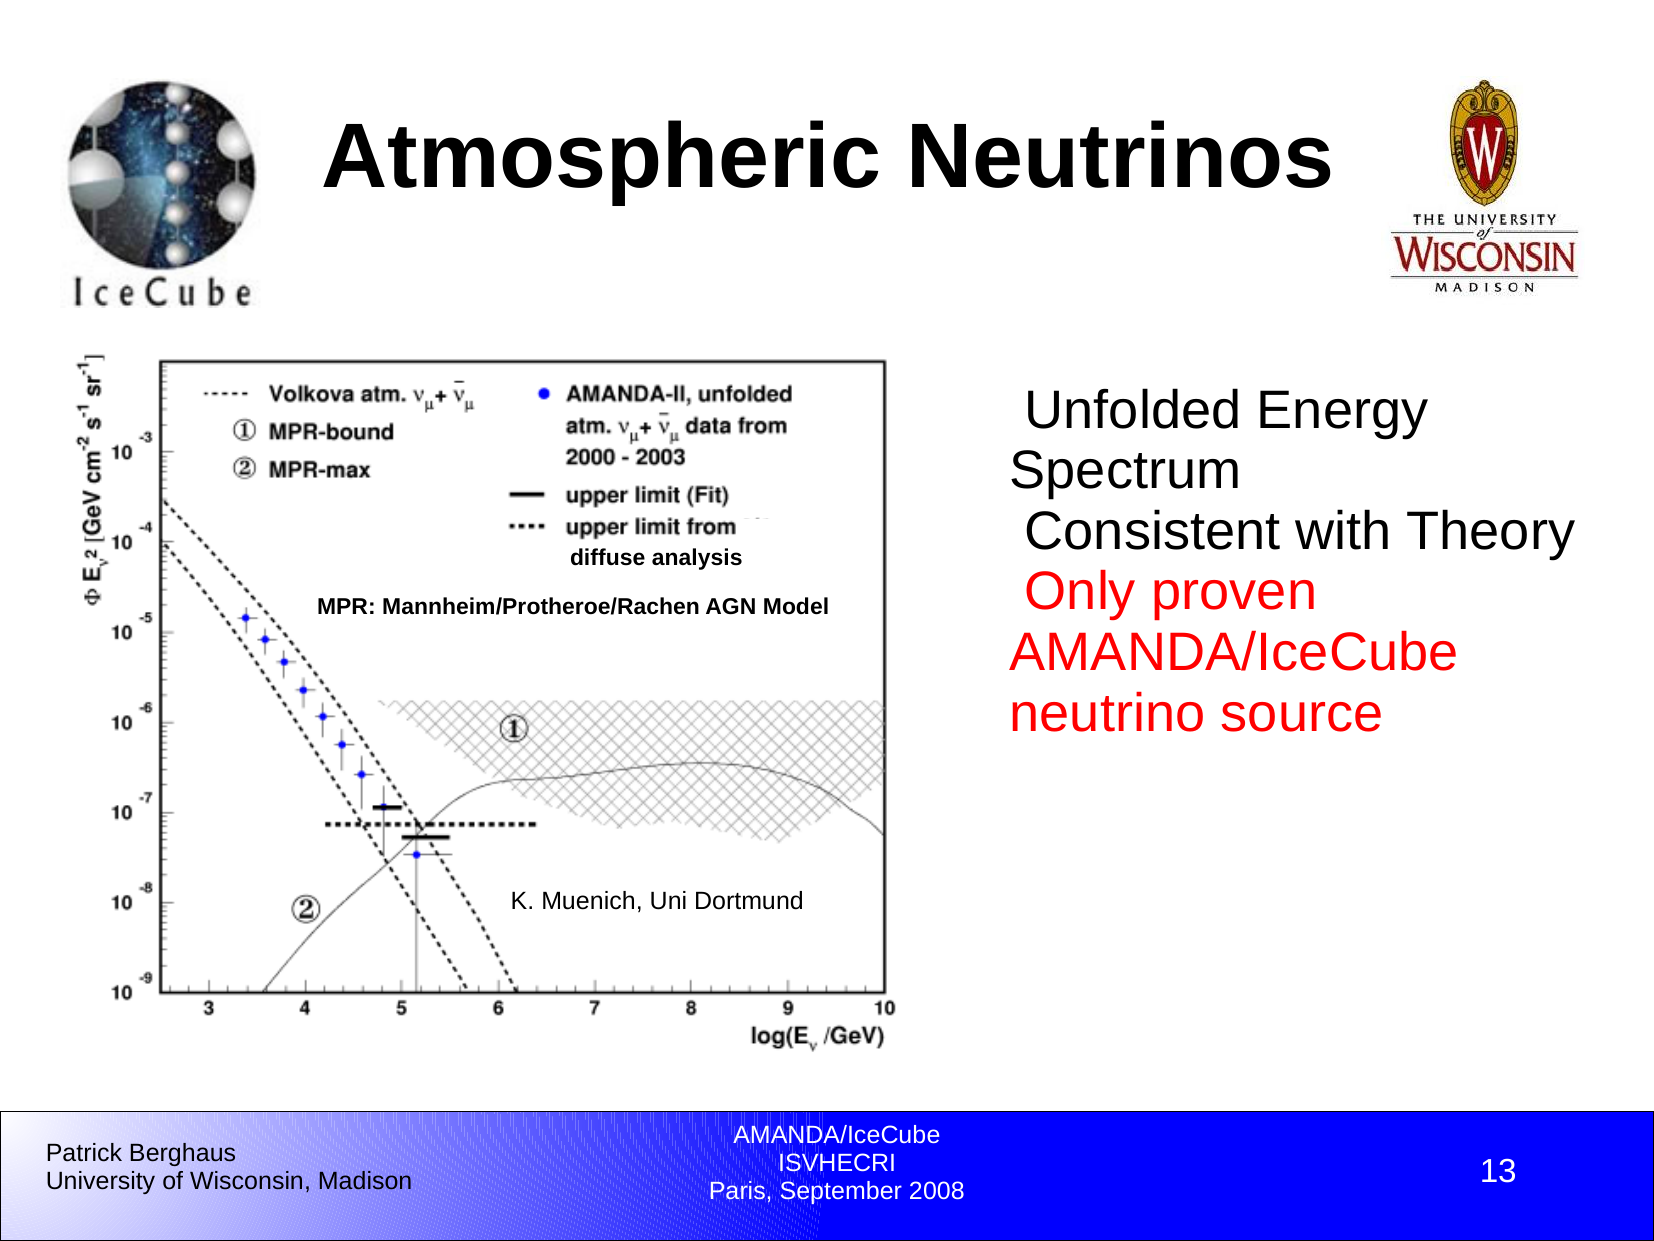

Atmospheric Neutrinos
diffuse analysis
MPR: Mannheim/Protheroe/Rachen AGN Model
K. Muenich, Uni Dortmund
 Unfolded Energy Spectrum
 Consistent with Theory
 Only proven AMANDA/IceCube neutrino source